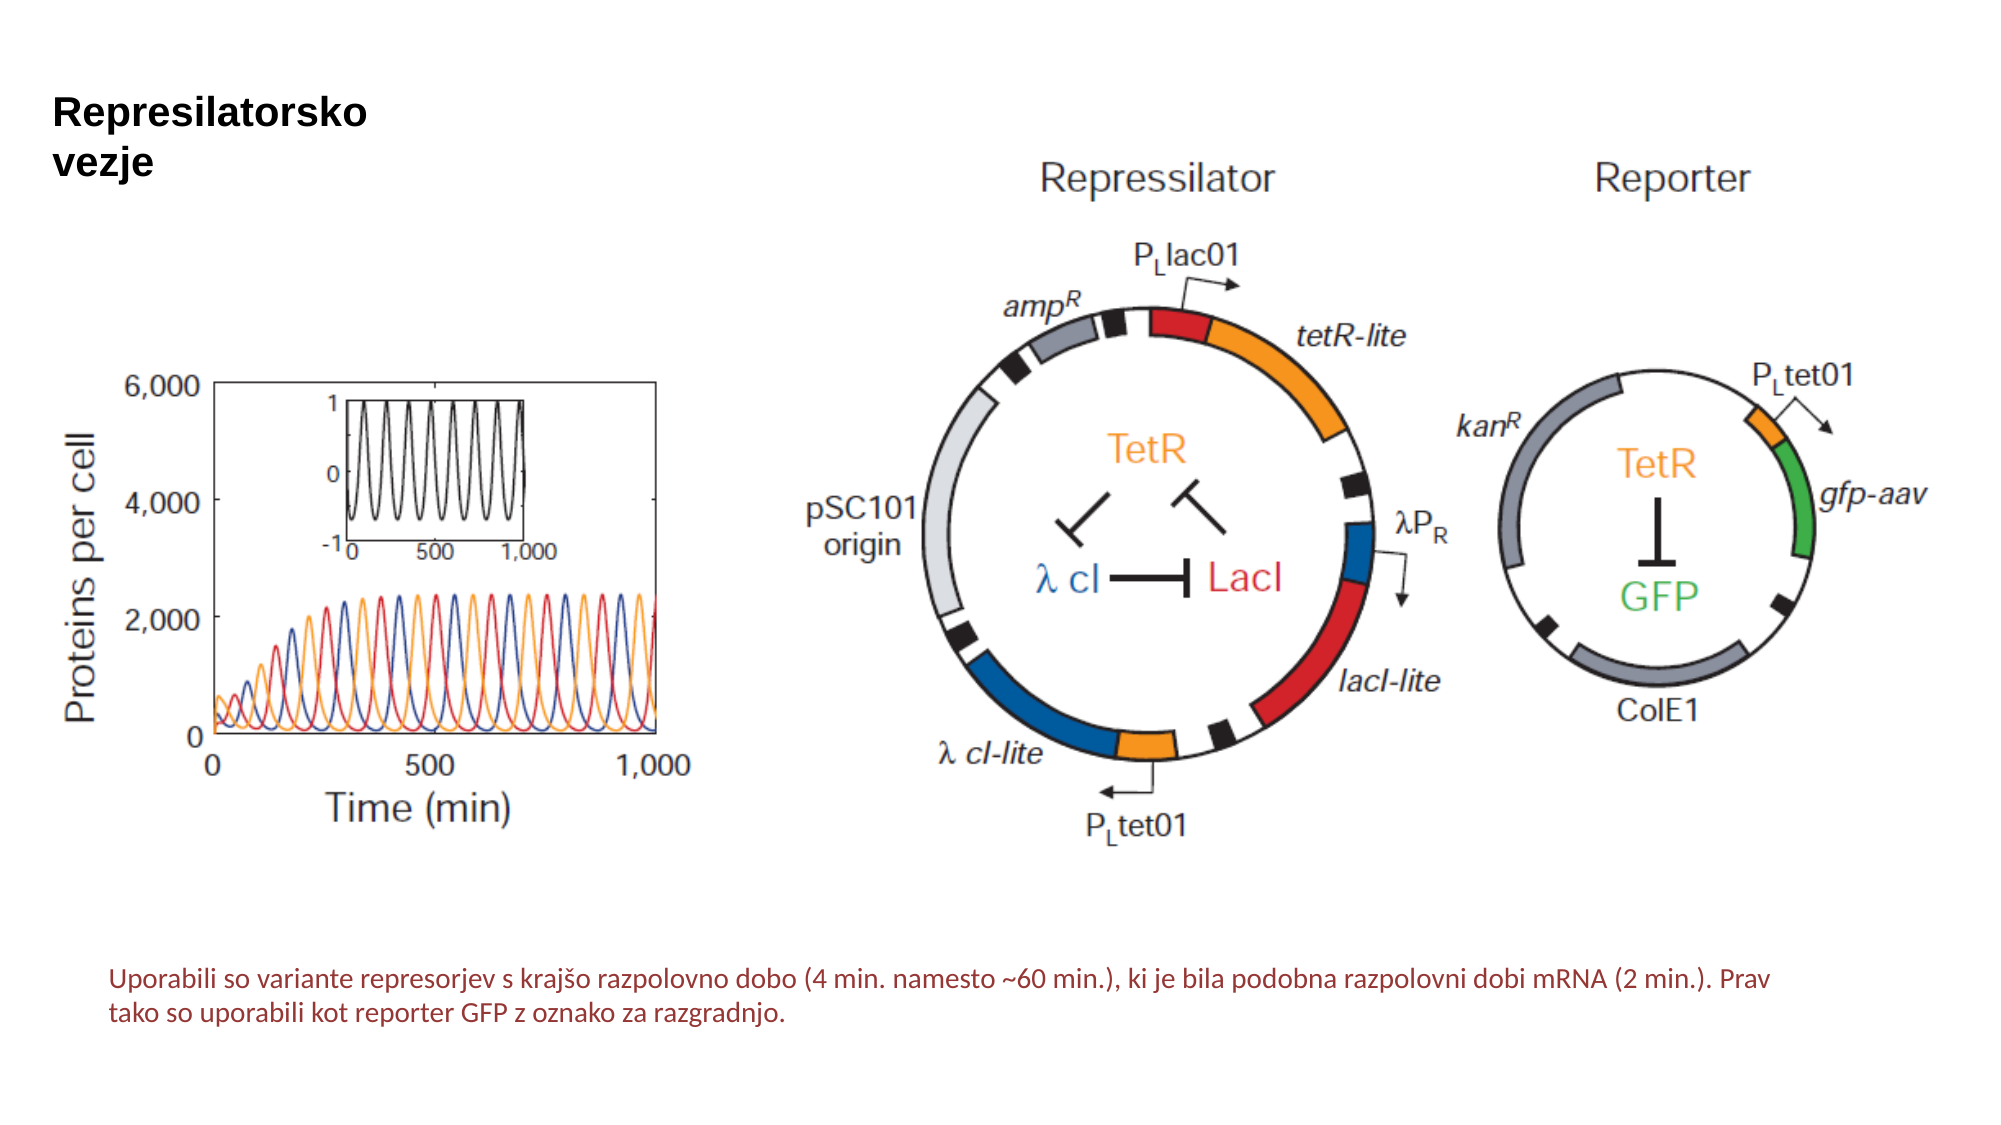

Represilatorsko
vezje
Uporabili so variante represorjev s krajšo razpolovno dobo (4 min. namesto ~60 min.), ki je bila podobna razpolovni dobi mRNA (2 min.). Prav tako so uporabili kot reporter GFP z oznako za razgradnjo.